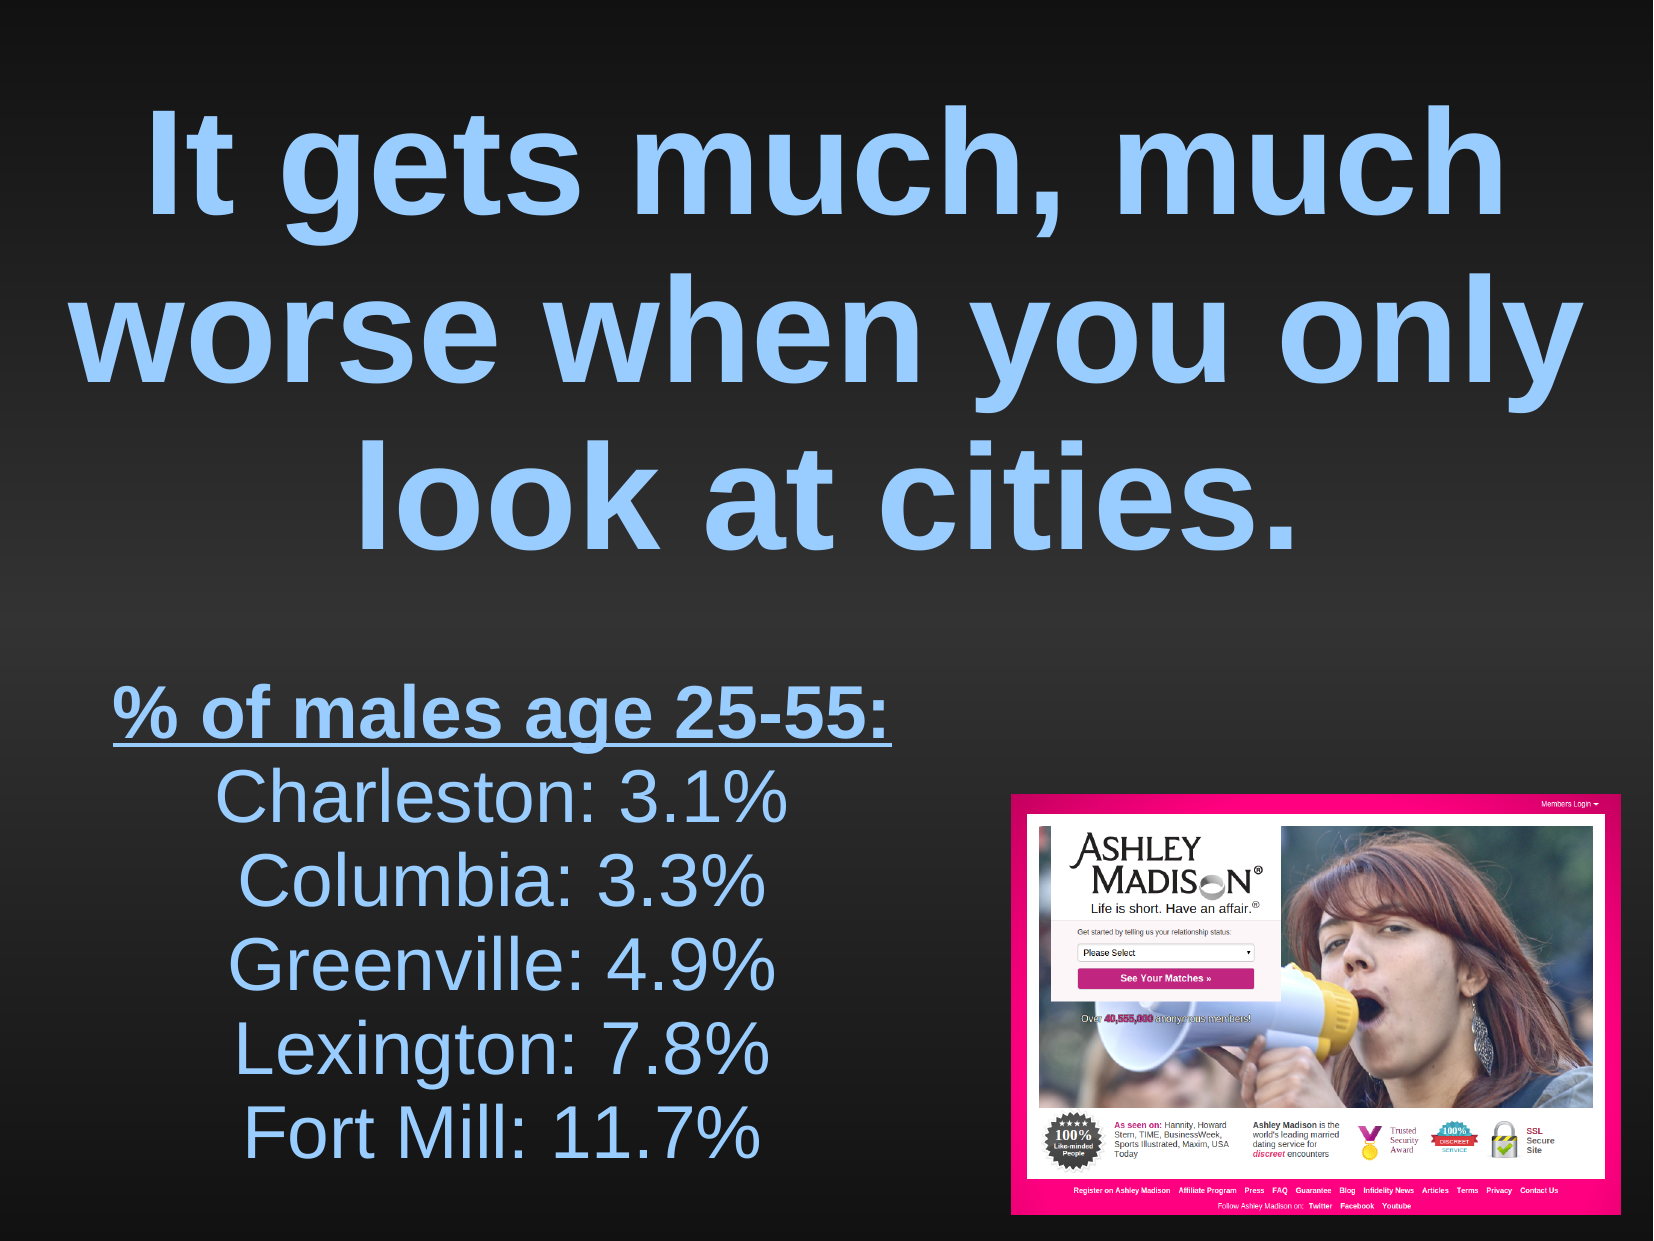

# It gets much, much worse when you only look at cities.
% of males age 25-55:
Charleston: 3.1%
Columbia: 3.3%
Greenville: 4.9%
Lexington: 7.8%
Fort Mill: 11.7%